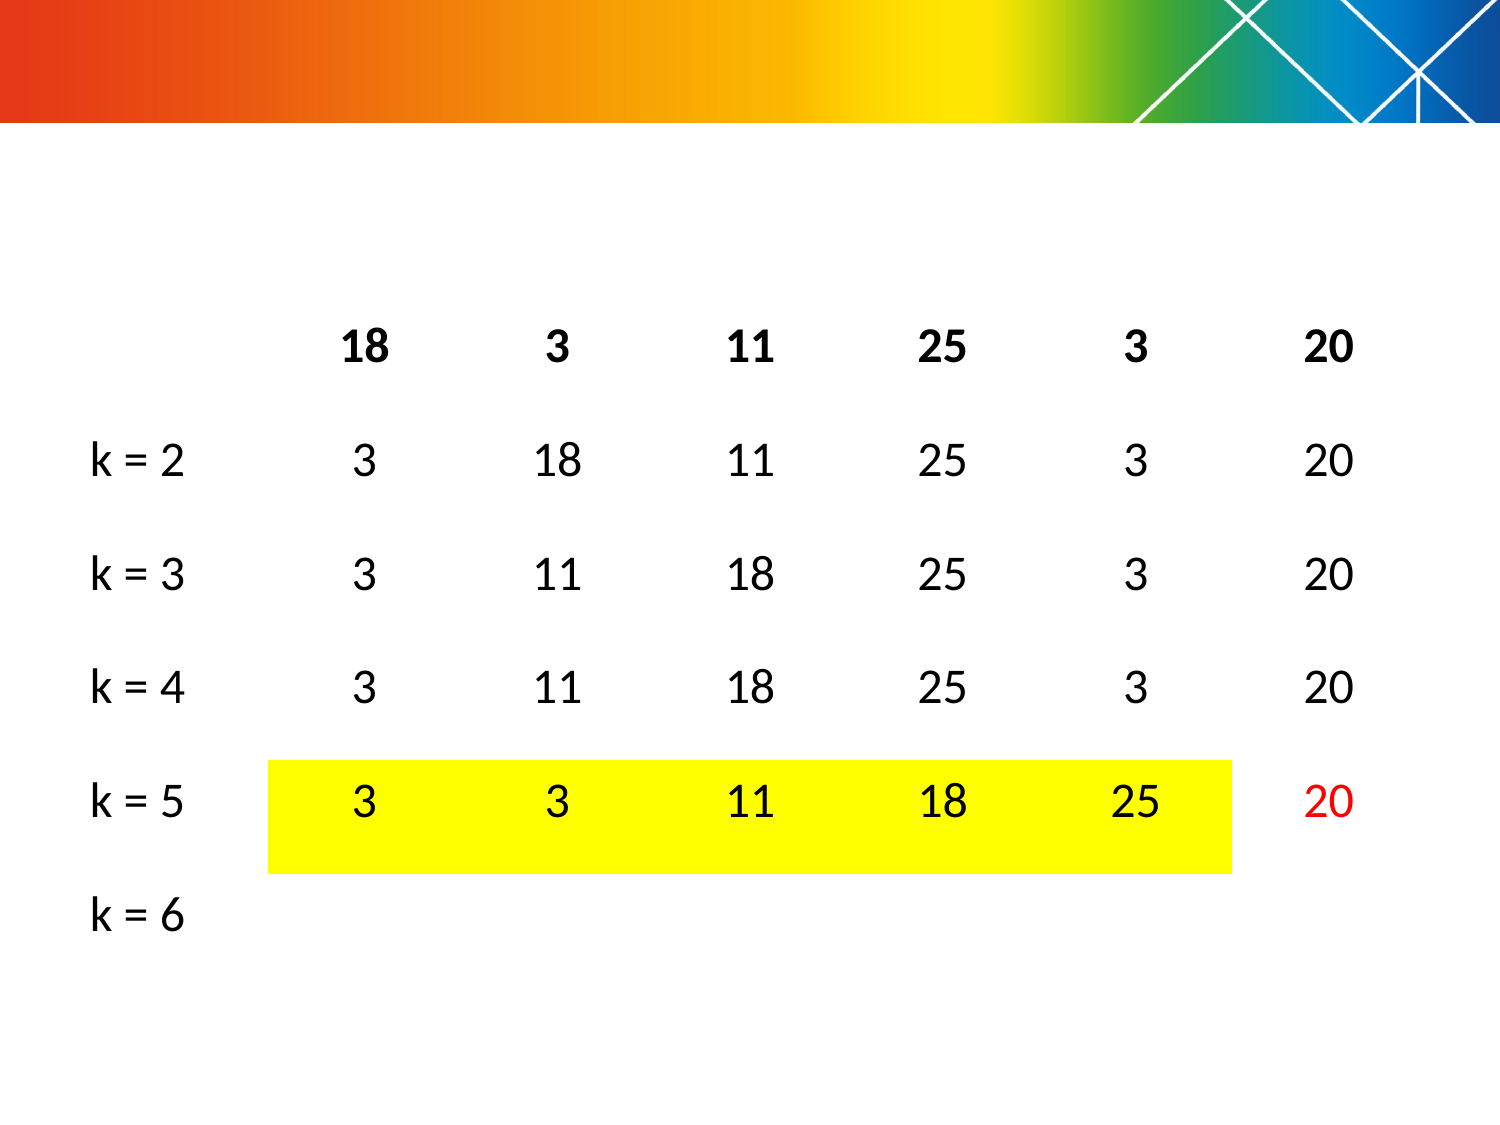

#
| | 18 | 3 | 11 | 25 | 3 | 20 |
| --- | --- | --- | --- | --- | --- | --- |
| k = 2 | 3 | 18 | 11 | 25 | 3 | 20 |
| k = 3 | 3 | 11 | 18 | 25 | 3 | 20 |
| k = 4 | 3 | 11 | 18 | 25 | 3 | 20 |
| k = 5 | 3 | 3 | 11 | 18 | 25 | 20 |
| k = 6 | | | | | | |